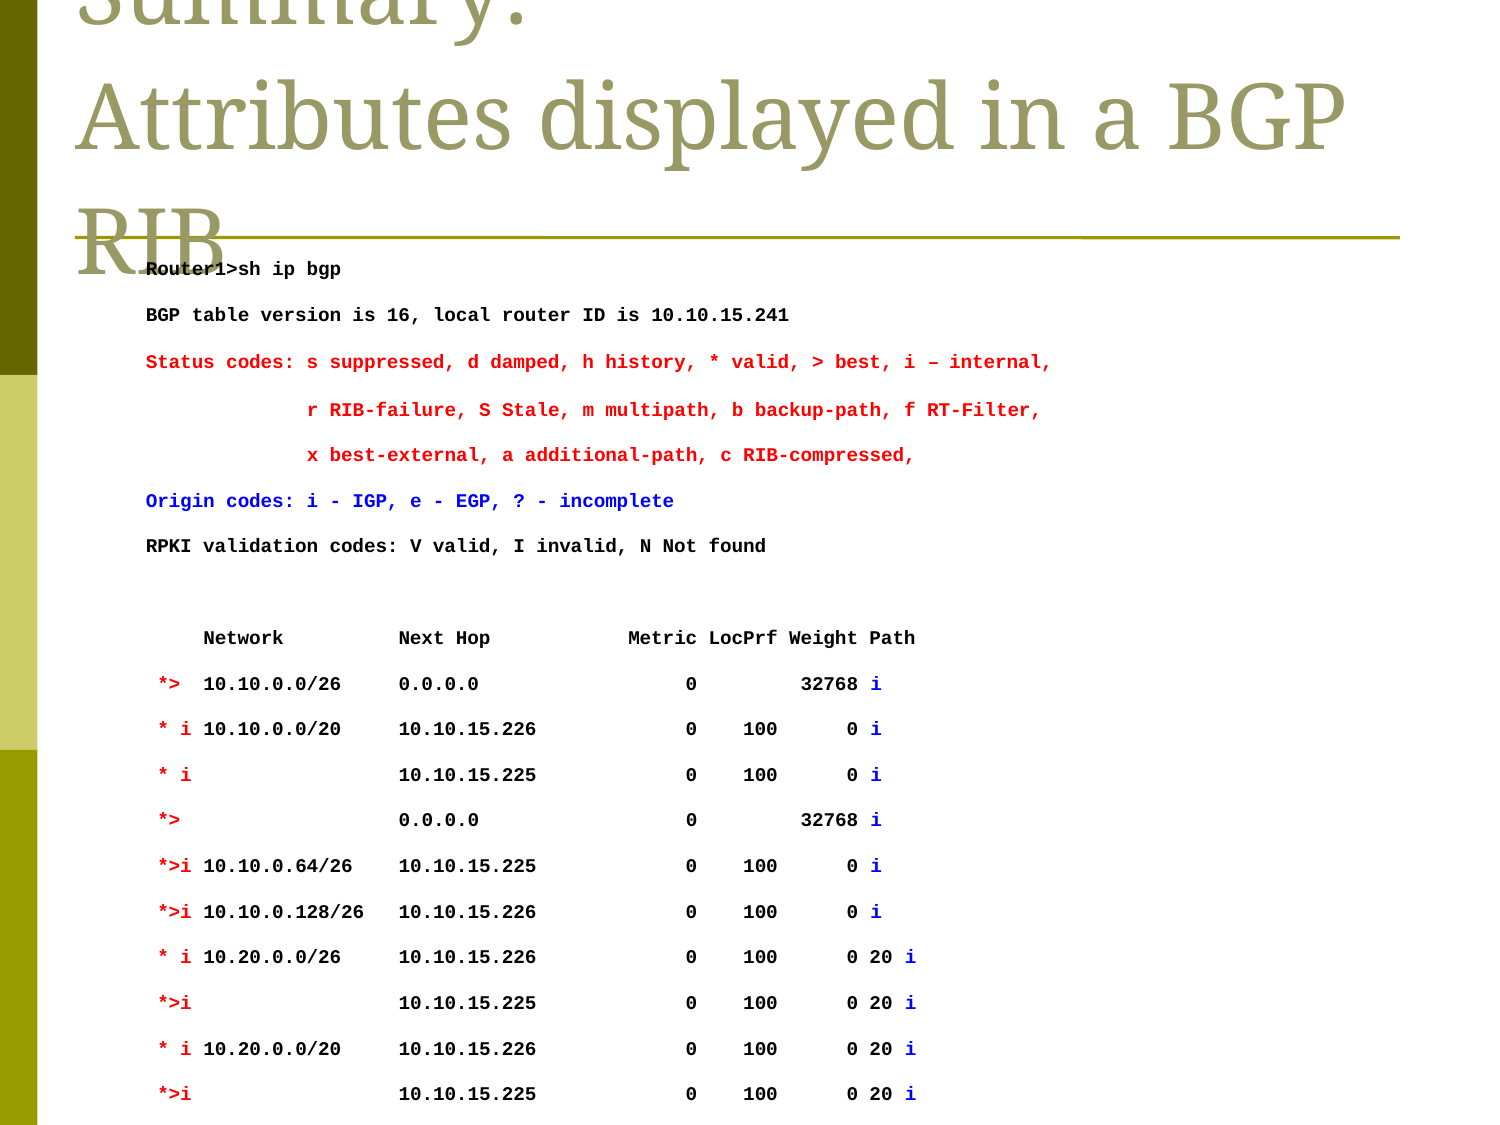

# Summary: Attributes displayed in a BGP RIB
Router1>sh ip bgp
BGP table version is 16, local router ID is 10.10.15.241
Status codes: s suppressed, d damped, h history, * valid, > best, i – internal,
 r RIB-failure, S Stale, m multipath, b backup-path, f RT-Filter,
 x best-external, a additional-path, c RIB-compressed,
Origin codes: i - IGP, e - EGP, ? - incomplete
RPKI validation codes: V valid, I invalid, N Not found
 Network Next Hop Metric LocPrf Weight Path
 *> 10.10.0.0/26 0.0.0.0 0 32768 i
 * i 10.10.0.0/20 10.10.15.226 0 100 0 i
 * i 10.10.15.225 0 100 0 i
 *> 0.0.0.0 0 32768 i
 *>i 10.10.0.64/26 10.10.15.225 0 100 0 i
 *>i 10.10.0.128/26 10.10.15.226 0 100 0 i
 * i 10.20.0.0/26 10.10.15.226 0 100 0 20 i
 *>i 10.10.15.225 0 100 0 20 i
 * i 10.20.0.0/20 10.10.15.226 0 100 0 20 i
 *>i 10.10.15.225 0 100 0 20 i